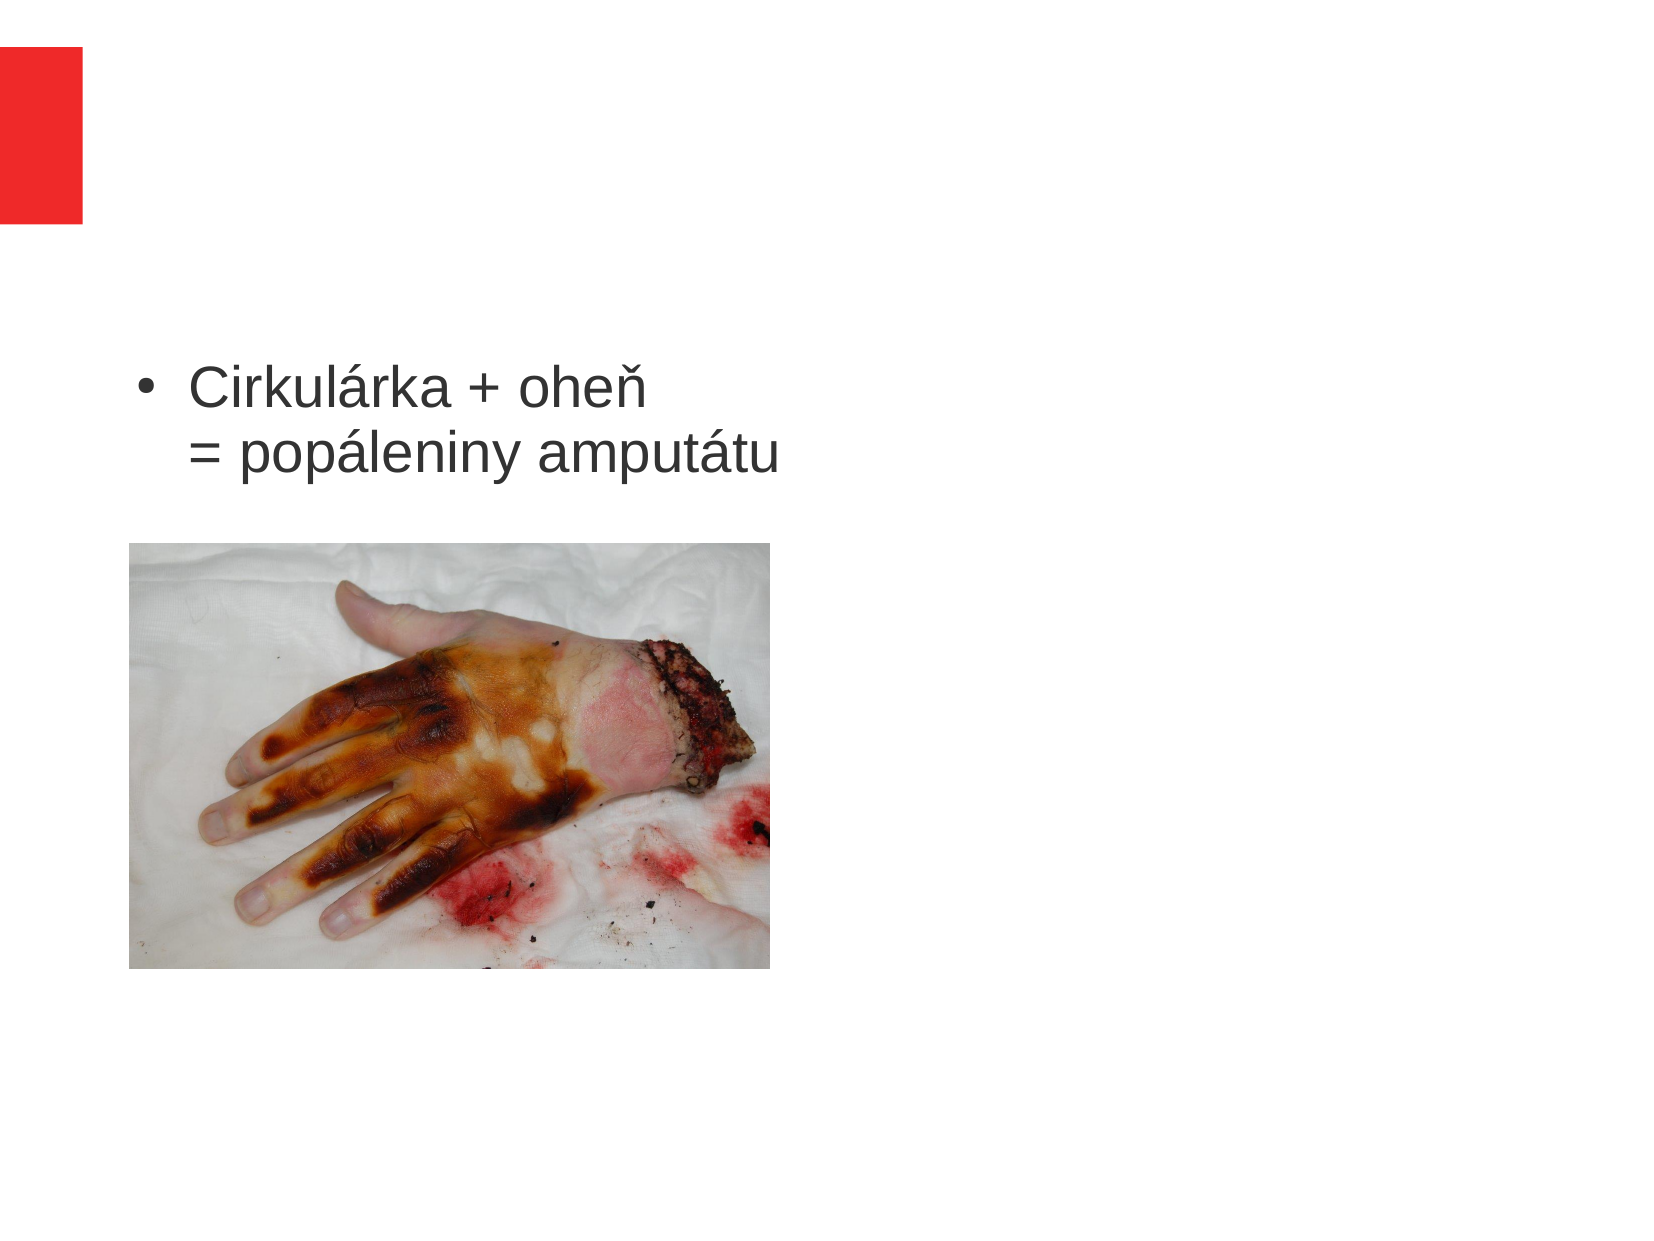

#
Cirkulárka + oheň
= popáleniny amputátu